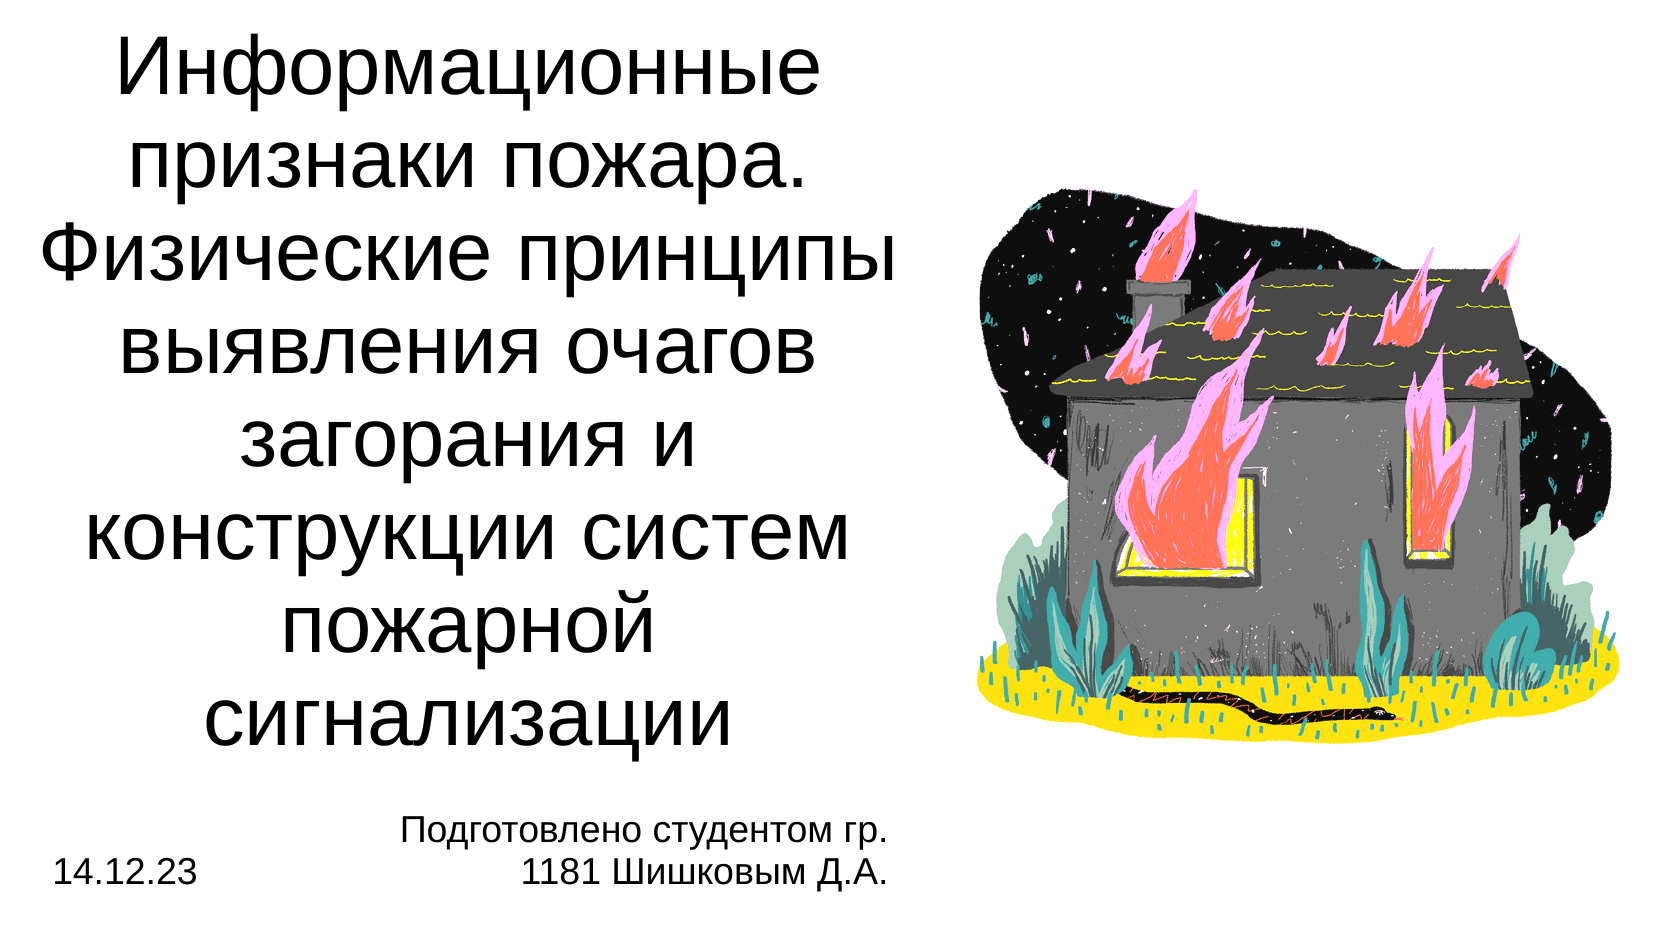

# Информационные признаки пожара. Физические принципы выявления очагов загорания и конструкции систем пожарной сигнализации
Подготовлено студентом гр. 1181 Шишковым Д.А.
14.12.23